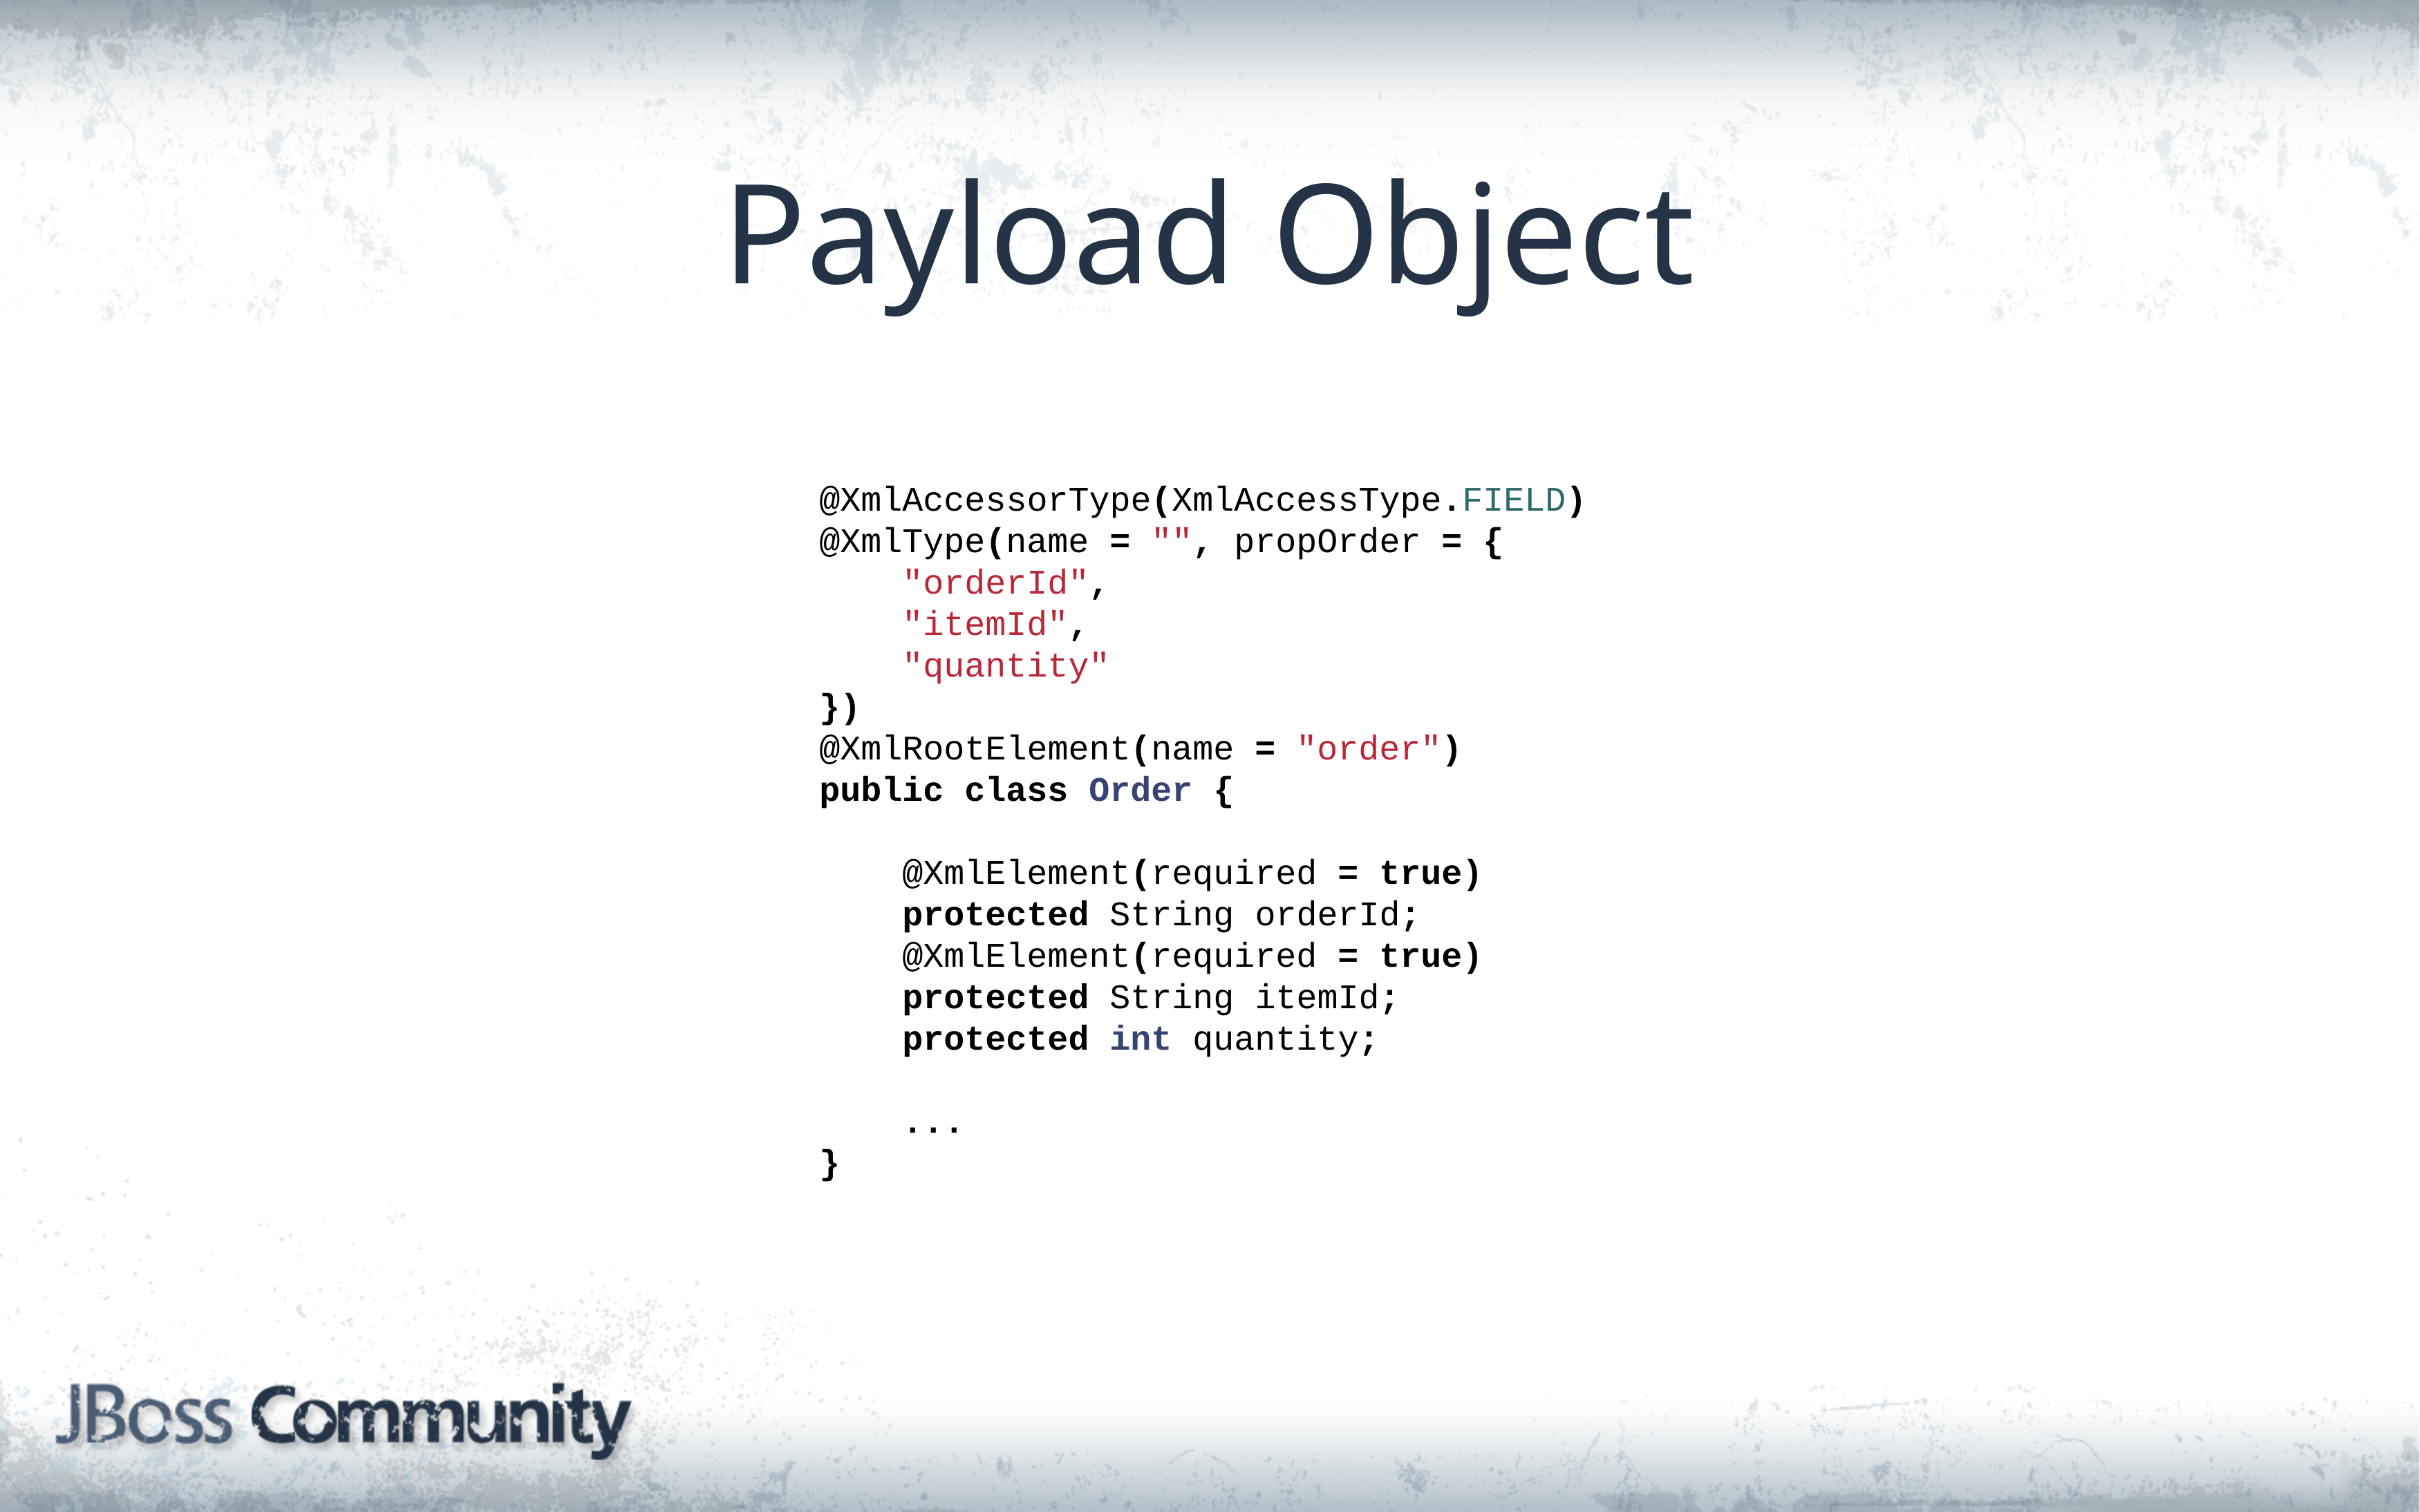

# Payload Object
@XmlAccessorType(XmlAccessType.FIELD)
@XmlType(name = "", propOrder = {
    "orderId",
    "itemId",
    "quantity"
})
@XmlRootElement(name = "order")
public class Order {
    @XmlElement(required = true)
    protected String orderId;
    @XmlElement(required = true)
    protected String itemId;
    protected int quantity;
 ...
}